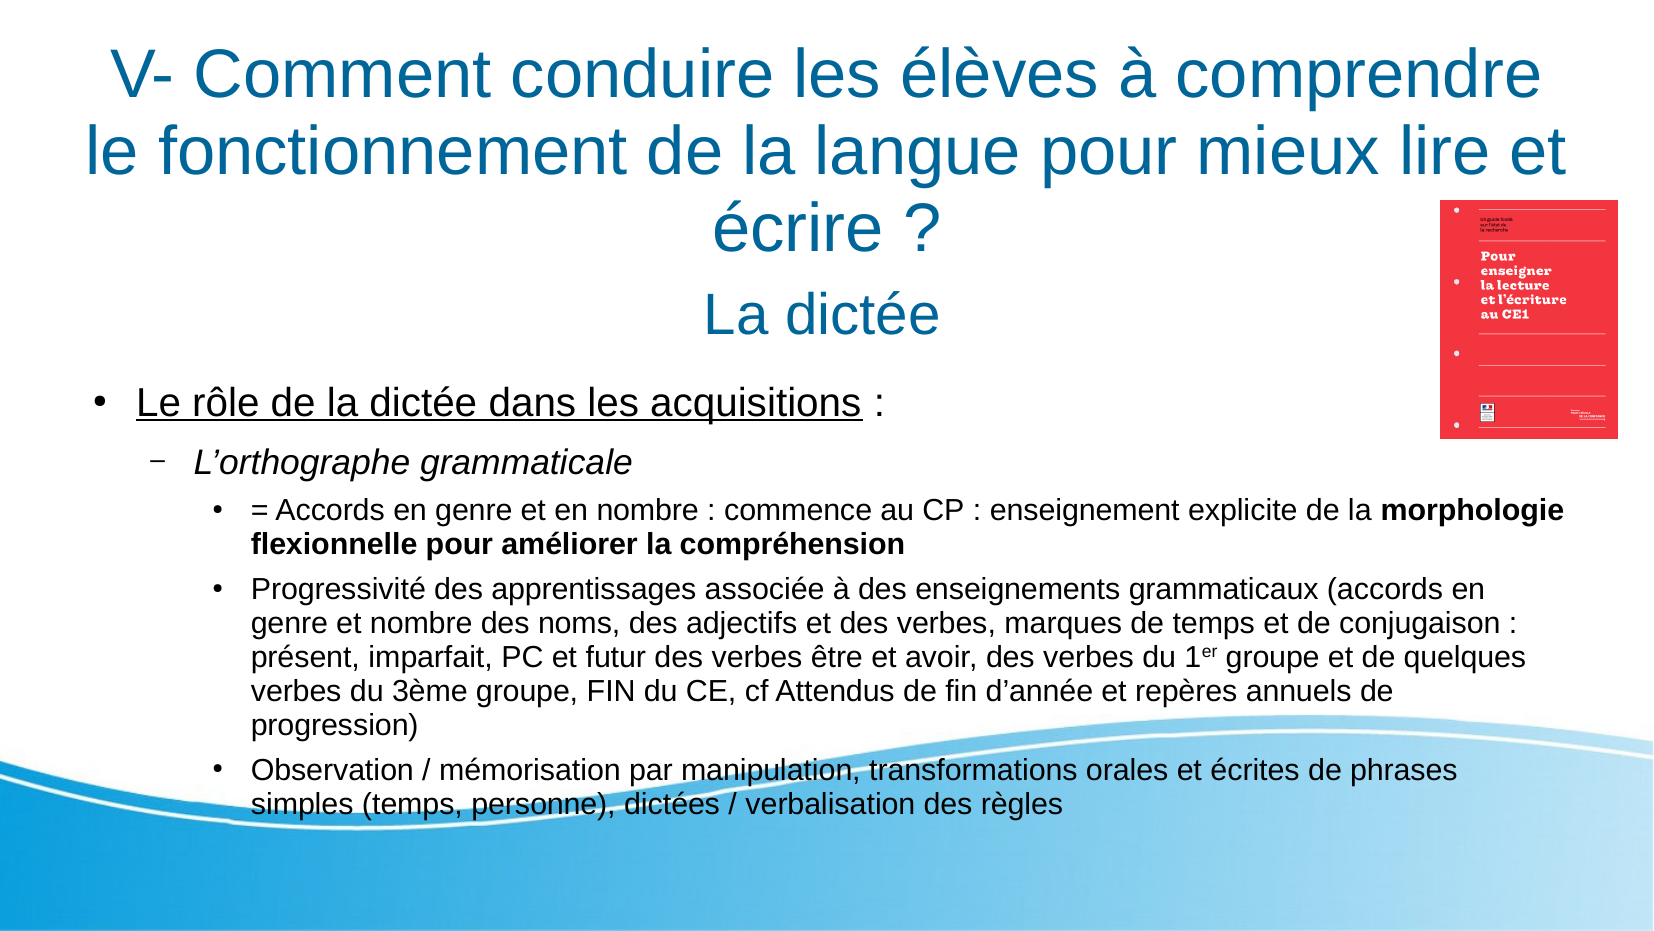

# V- Comment conduire les élèves à comprendre le fonctionnement de la langue pour mieux lire et écrire ?
La dictée
Le rôle de la dictée dans les acquisitions :
L’orthographe grammaticale
= Accords en genre et en nombre : commence au CP : enseignement explicite de la morphologie flexionnelle pour améliorer la compréhension
Progressivité des apprentissages associée à des enseignements grammaticaux (accords en genre et nombre des noms, des adjectifs et des verbes, marques de temps et de conjugaison : présent, imparfait, PC et futur des verbes être et avoir, des verbes du 1er groupe et de quelques verbes du 3ème groupe, FIN du CE, cf Attendus de fin d’année et repères annuels de progression)
Observation / mémorisation par manipulation, transformations orales et écrites de phrases simples (temps, personne), dictées / verbalisation des règles